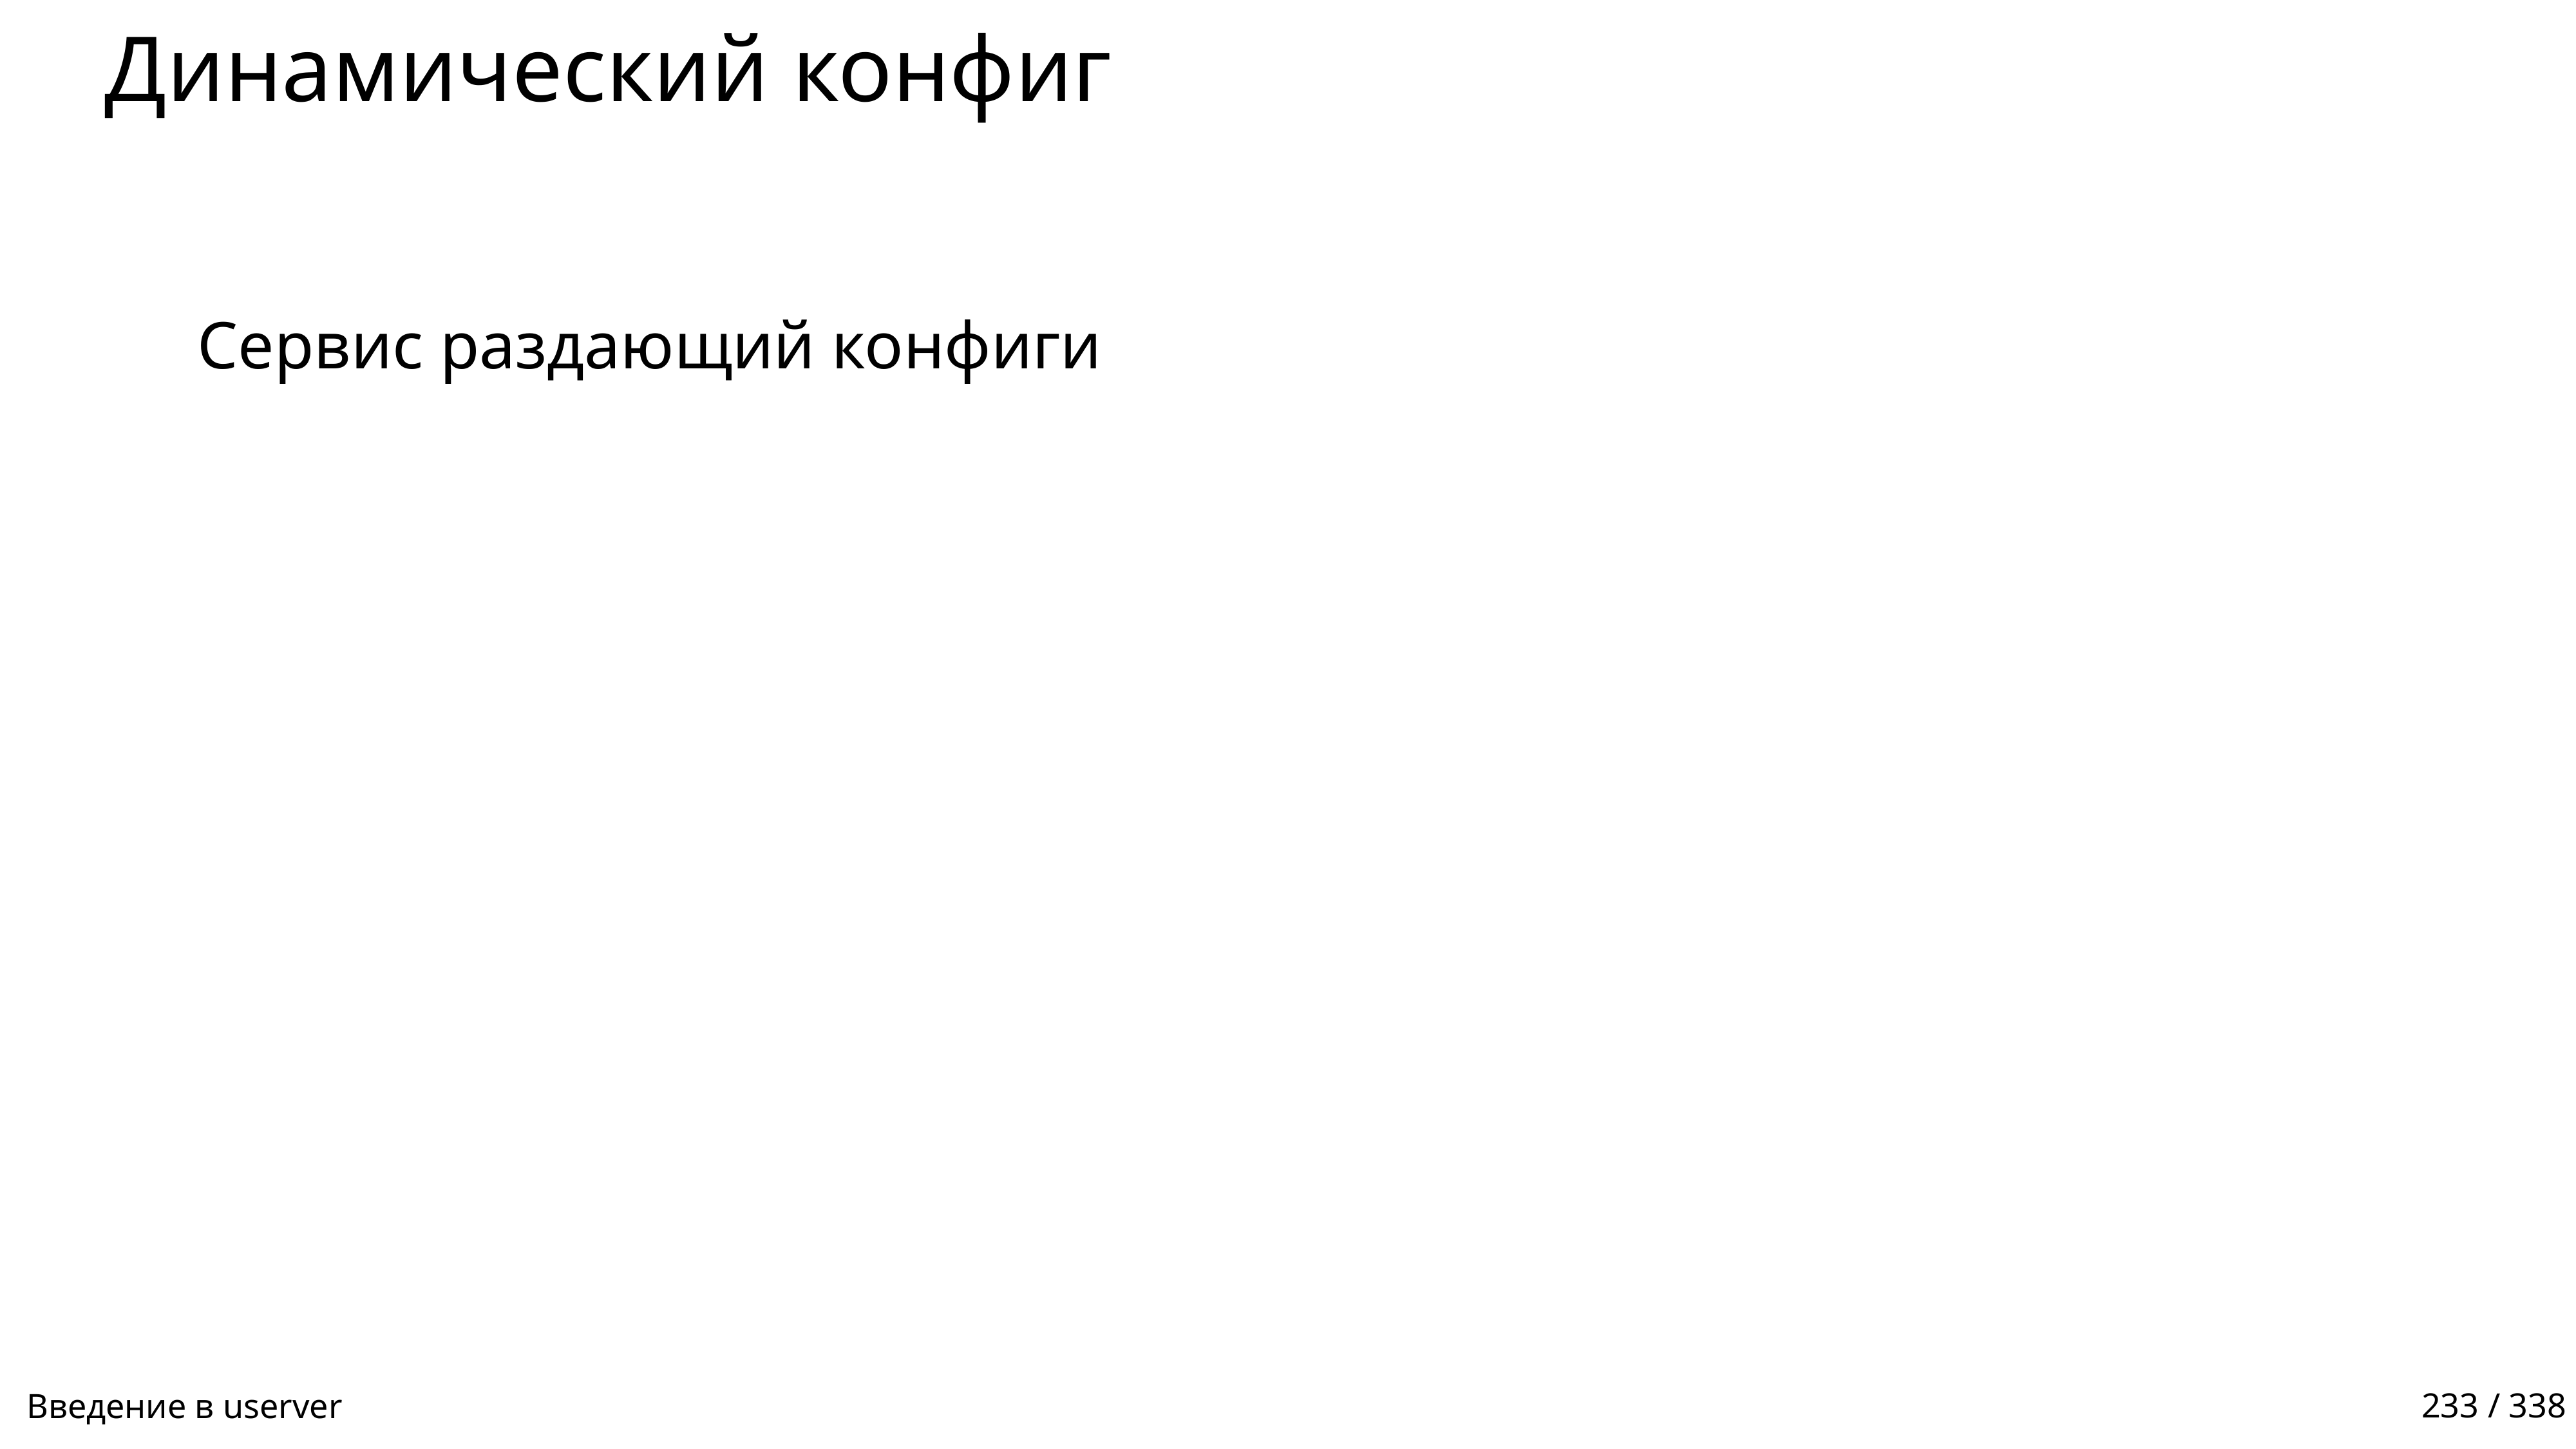

Динамический конфиг
# Сервис раздающий конфиги
Введение в userver